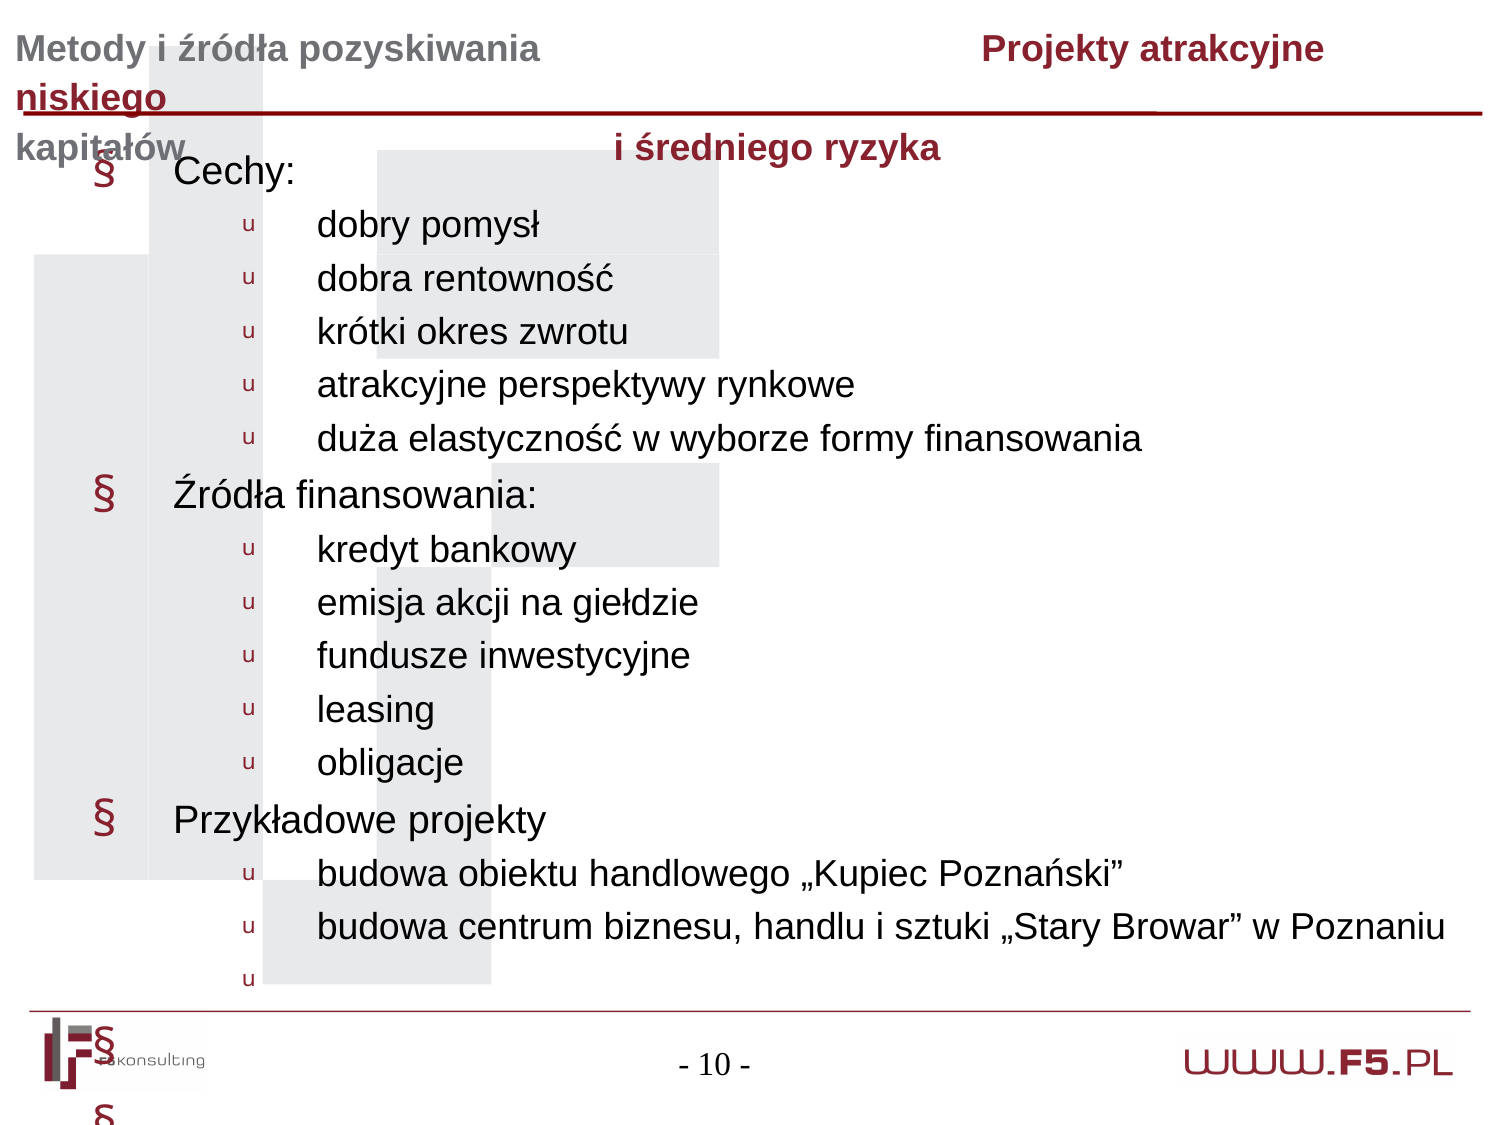

Metody i źródła pozyskiwania Projekty atrakcyjne niskiego
kapitałów 					 i średniego ryzyka
# Cechy:
dobry pomysł
dobra rentowność
krótki okres zwrotu
atrakcyjne perspektywy rynkowe
duża elastyczność w wyborze formy finansowania
Źródła finansowania:
kredyt bankowy
emisja akcji na giełdzie
fundusze inwestycyjne
leasing
obligacje
Przykładowe projekty
budowa obiektu handlowego „Kupiec Poznański”
budowa centrum biznesu, handlu i sztuki „Stary Browar” w Poznaniu